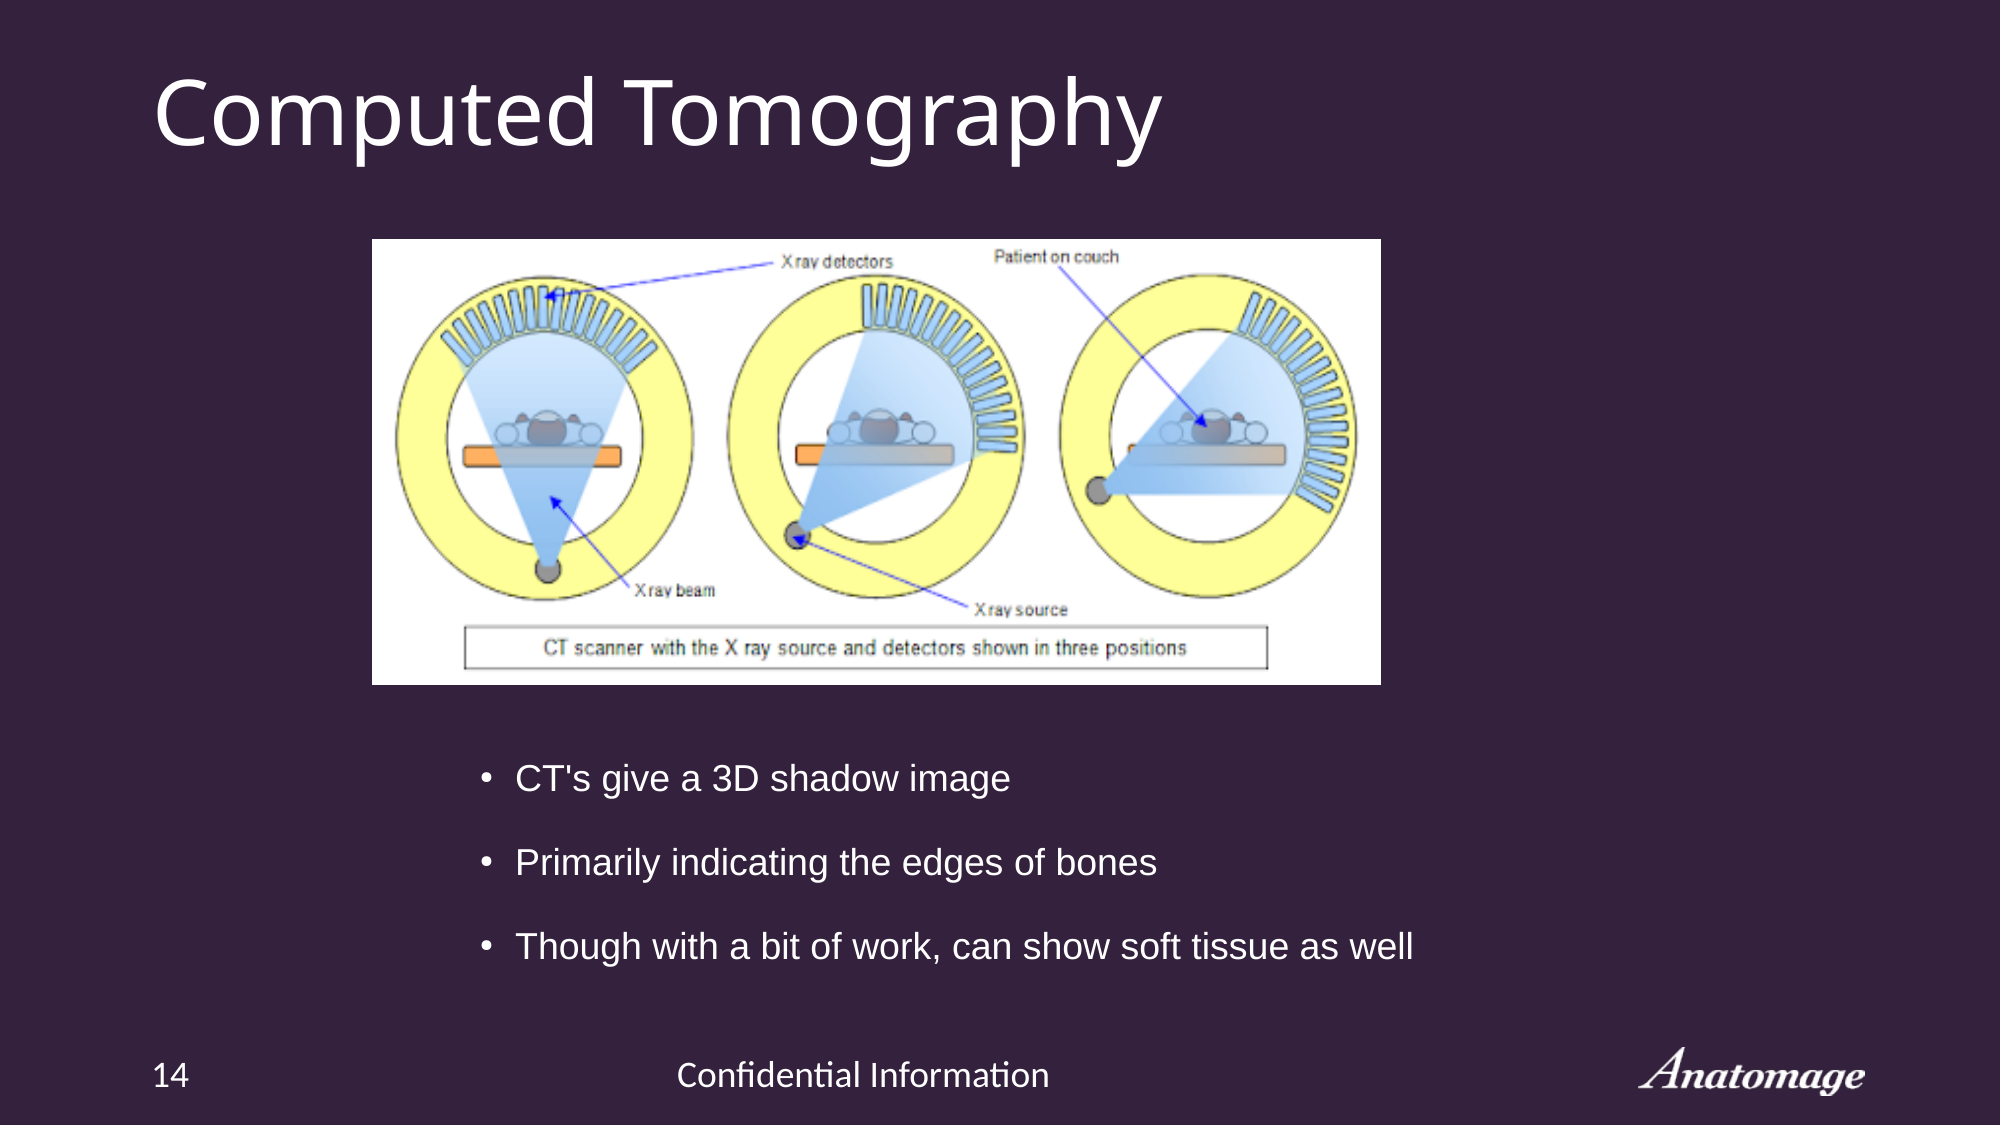

# Computed Tomography
CT's give a 3D shadow image
Primarily indicating the edges of bones
Though with a bit of work, can show soft tissue as well
Confidential Information